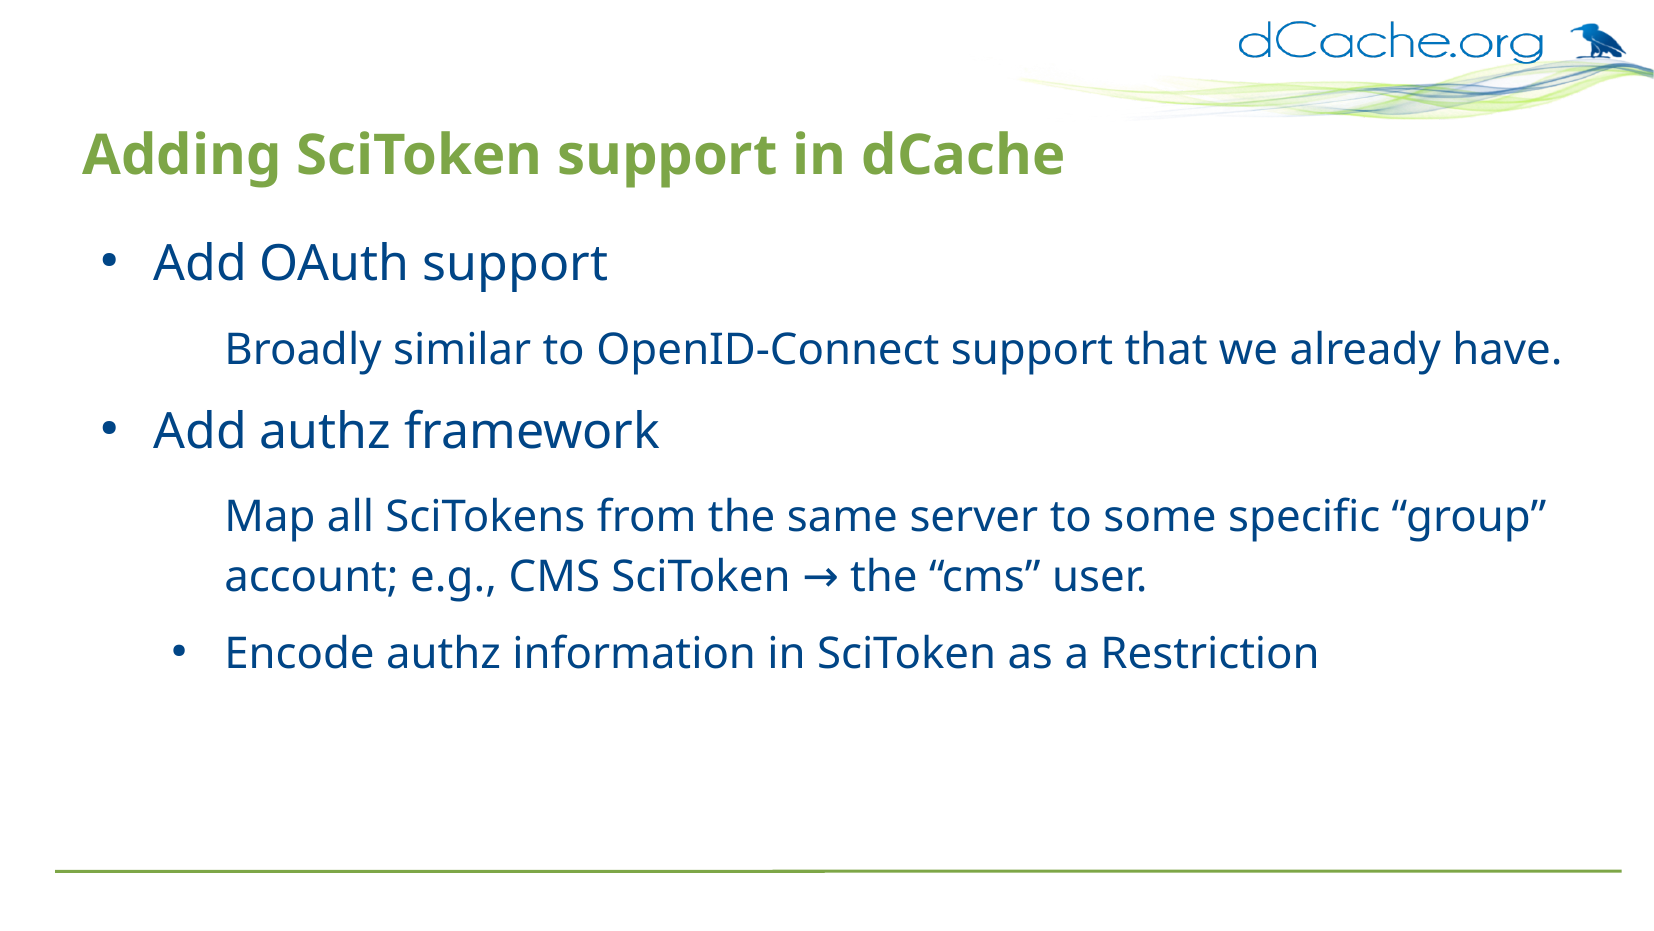

# Adding SciToken support in dCache
Add OAuth support
Broadly similar to OpenID-Connect support that we already have.
Add authz framework
Map all SciTokens from the same server to some specific “group” account; e.g., CMS SciToken → the “cms” user.
Encode authz information in SciToken as a Restriction